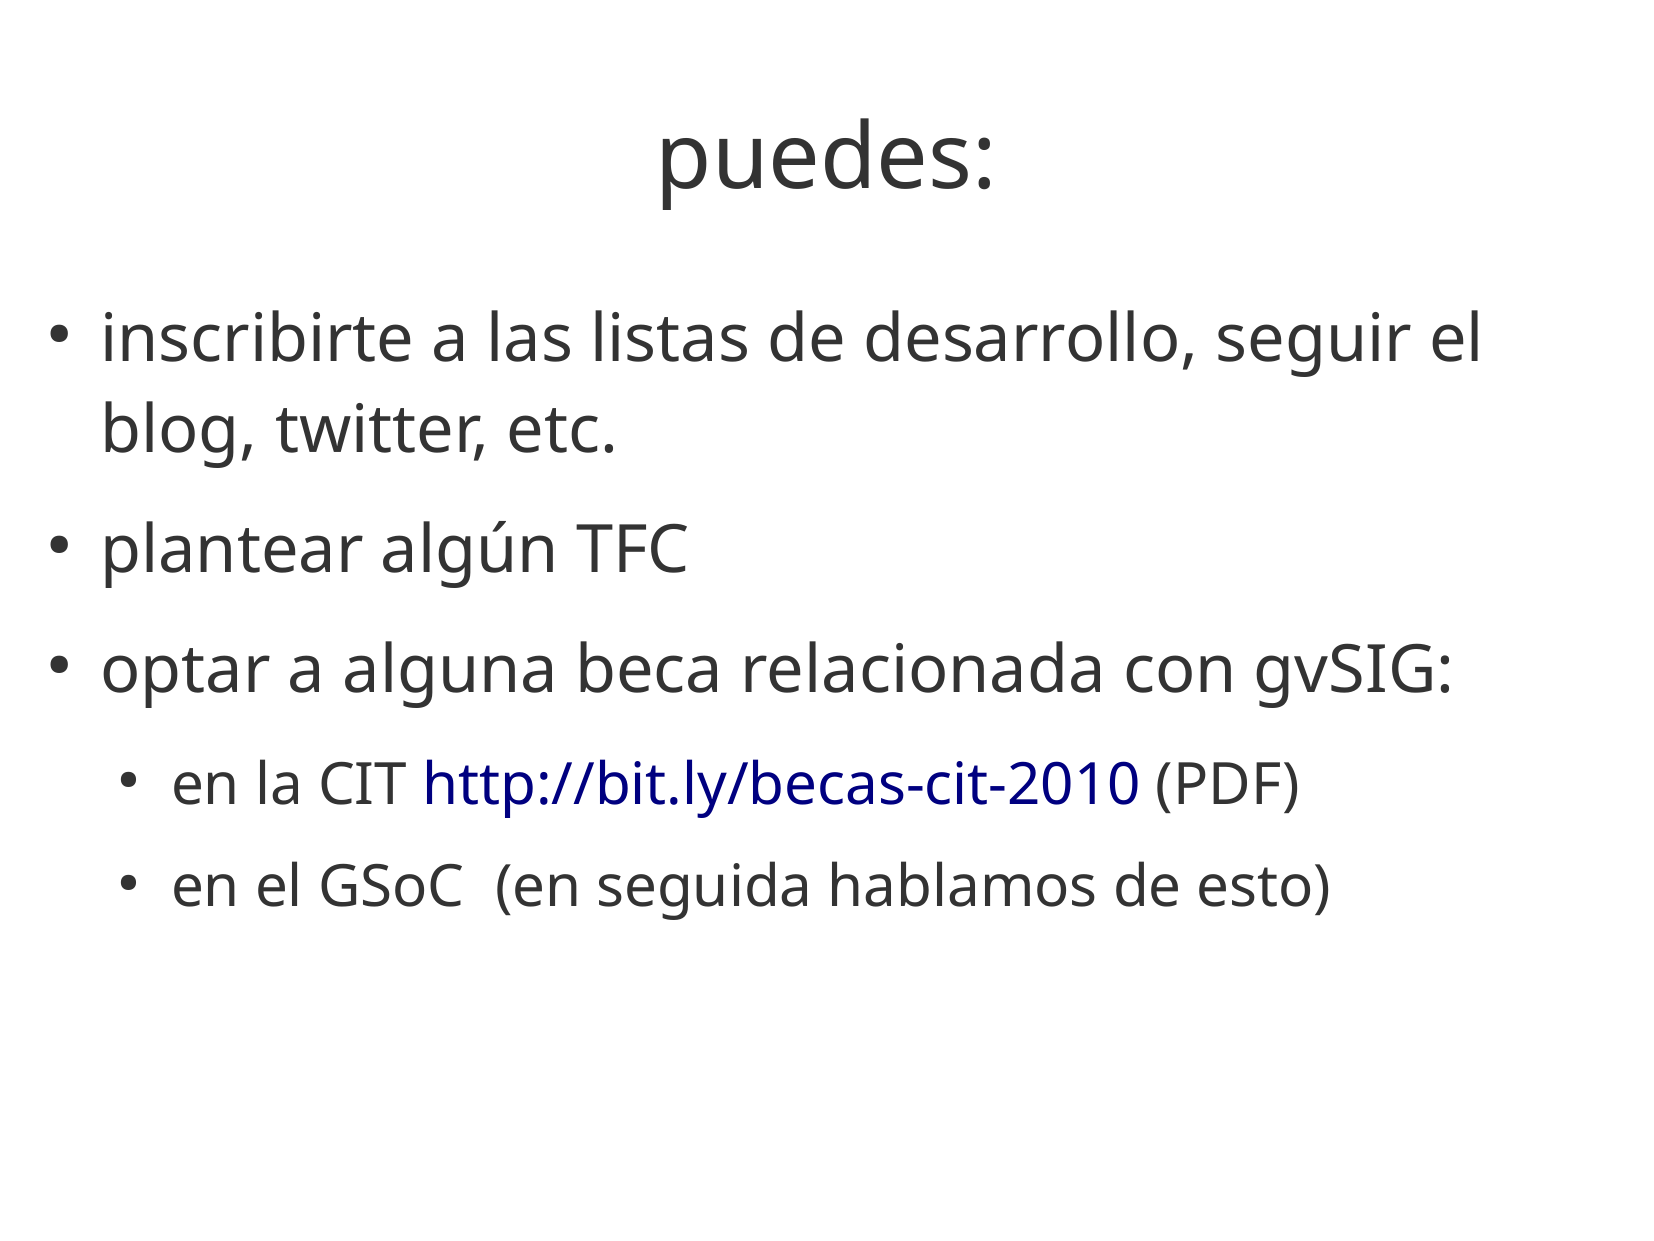

# puedes:
inscribirte a las listas de desarrollo, seguir el blog, twitter, etc.
plantear algún TFC
optar a alguna beca relacionada con gvSIG:
en la CIT http://bit.ly/becas-cit-2010 (PDF)
en el GSoC (en seguida hablamos de esto)